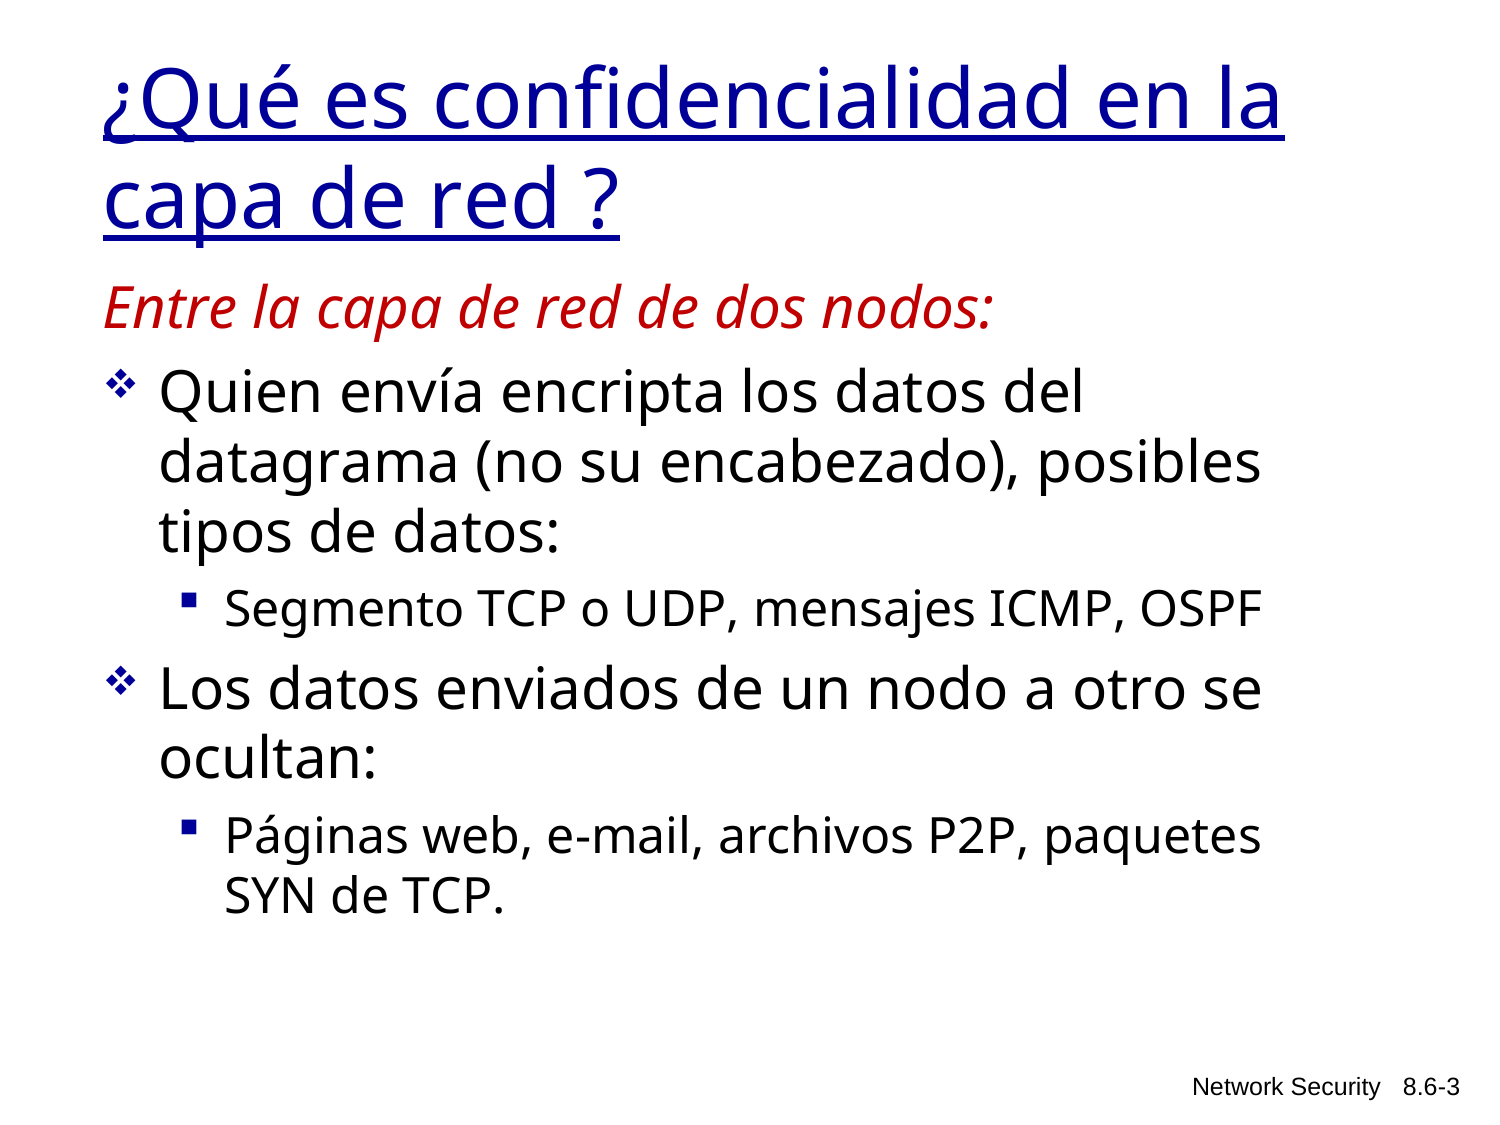

# ¿Qué es confidencialidad en la capa de red ?
Entre la capa de red de dos nodos:
Quien envía encripta los datos del datagrama (no su encabezado), posibles tipos de datos:
Segmento TCP o UDP, mensajes ICMP, OSPF
Los datos enviados de un nodo a otro se ocultan:
Páginas web, e-mail, archivos P2P, paquetes SYN de TCP.
Network Security